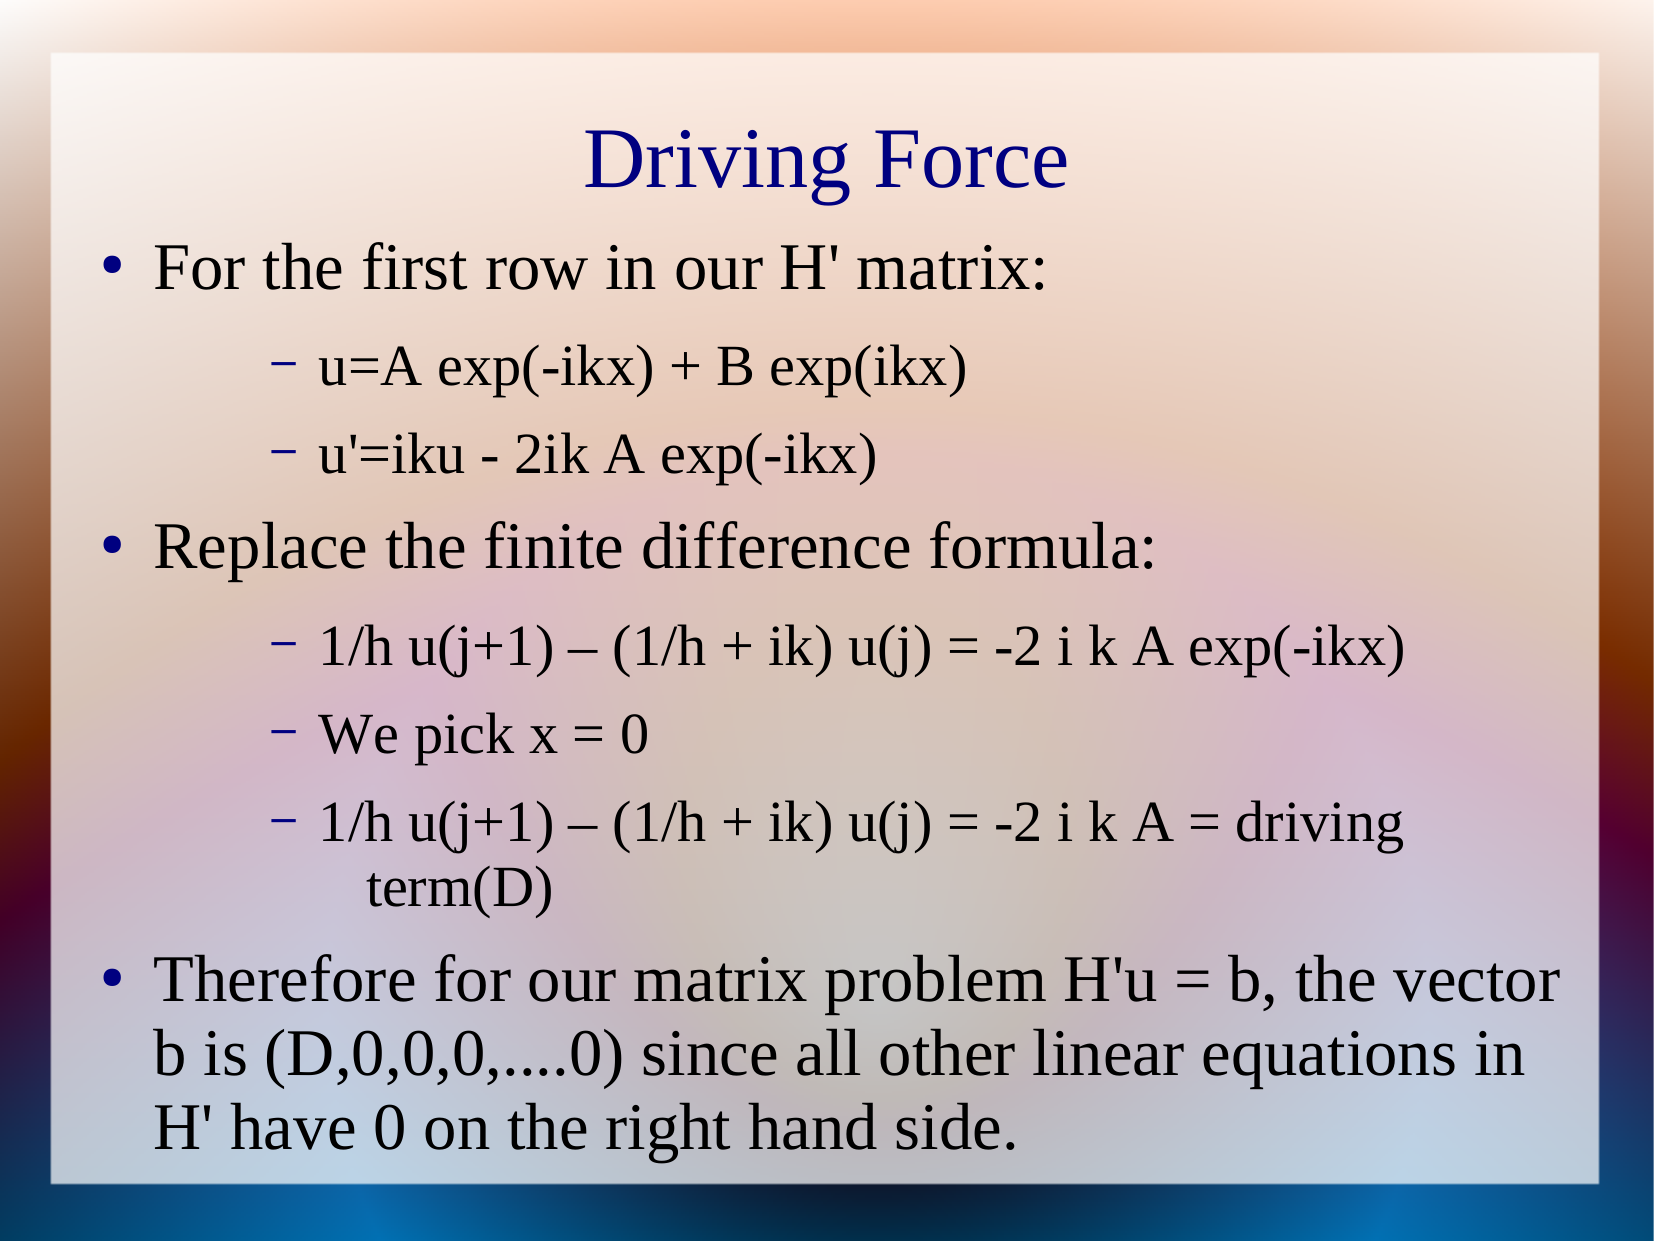

# Driving Force
For the first row in our H' matrix:
u=A exp(-ikx) + B exp(ikx)
u'=iku - 2ik A exp(-ikx)
Replace the finite difference formula:
1/h u(j+1) – (1/h + ik) u(j) = -2 i k A exp(-ikx)
We pick x = 0
1/h u(j+1) – (1/h + ik) u(j) = -2 i k A = driving term(D)
Therefore for our matrix problem H'u = b, the vector b is (D,0,0,0,....0) since all other linear equations in H' have 0 on the right hand side.